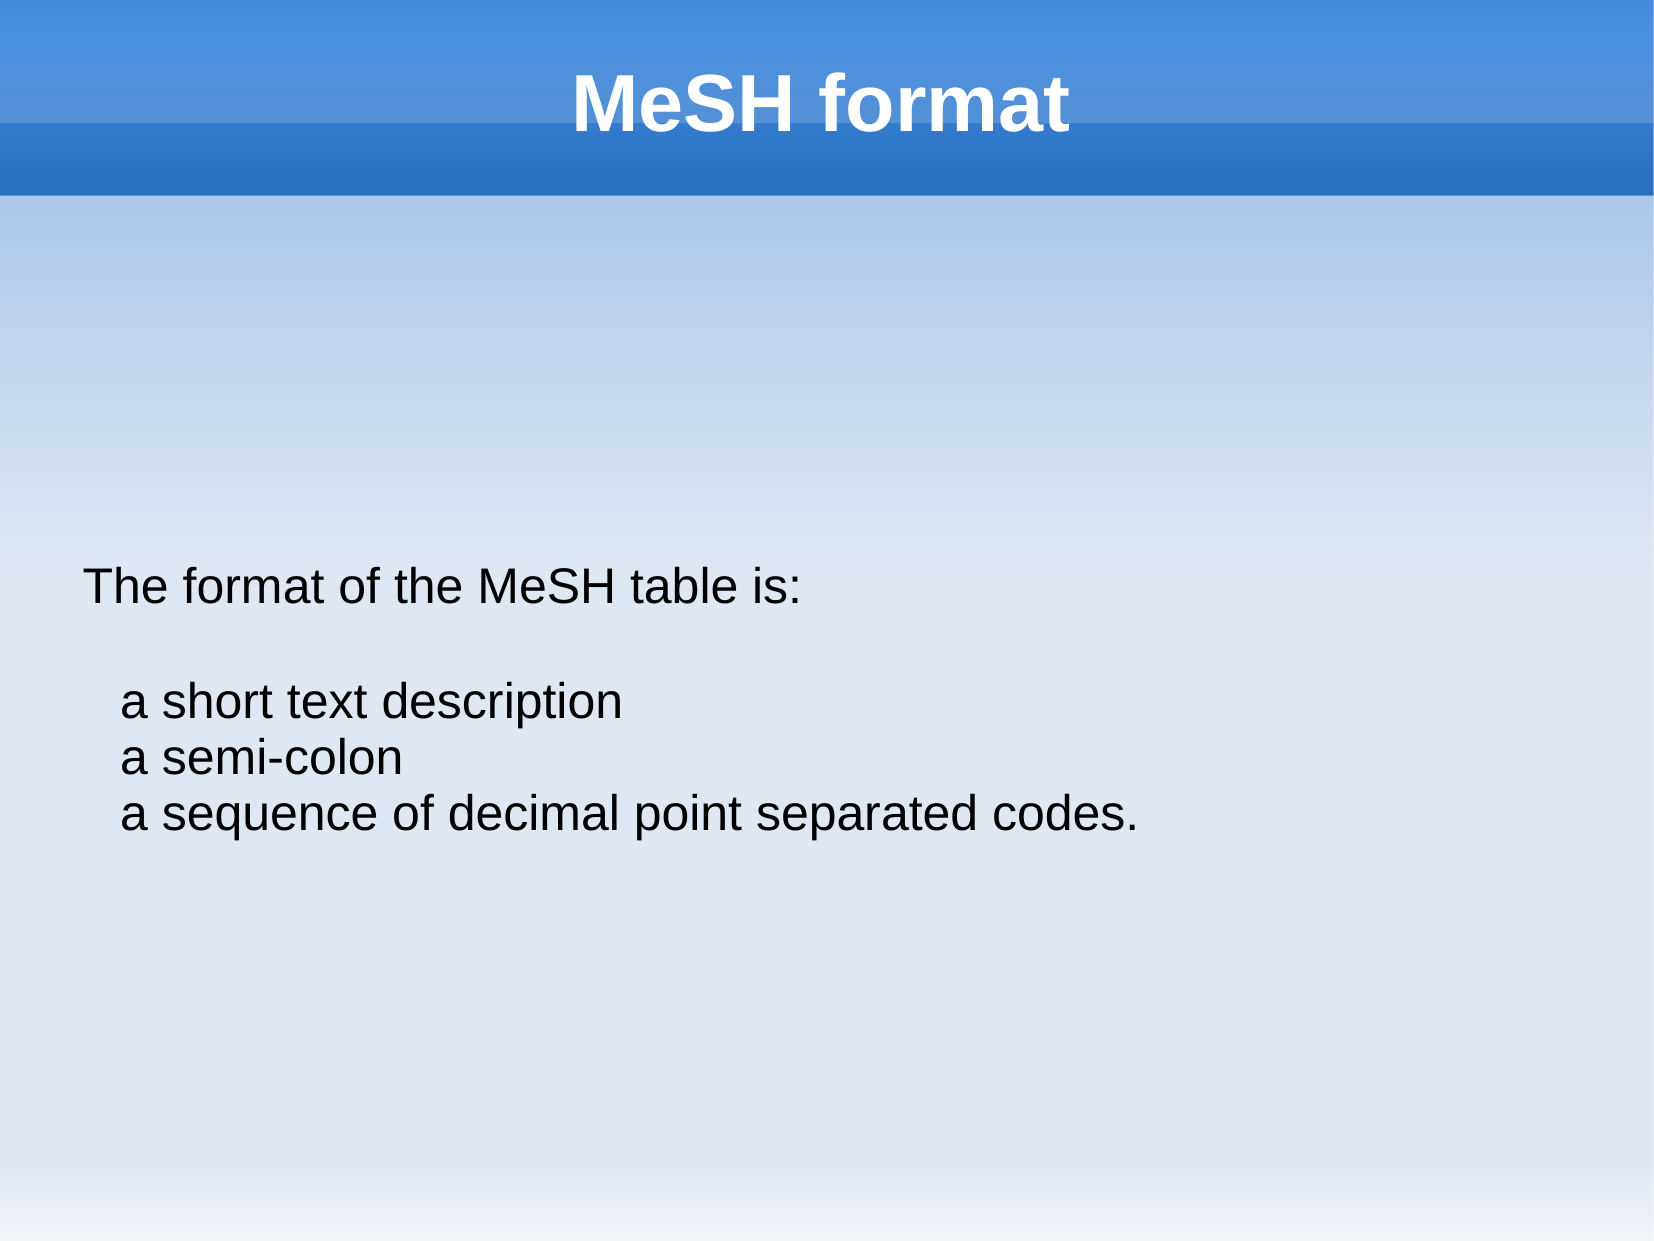

# MeSH format
The format of the MeSH table is:
a short text description
a semi-colon
a sequence of decimal point separated codes.